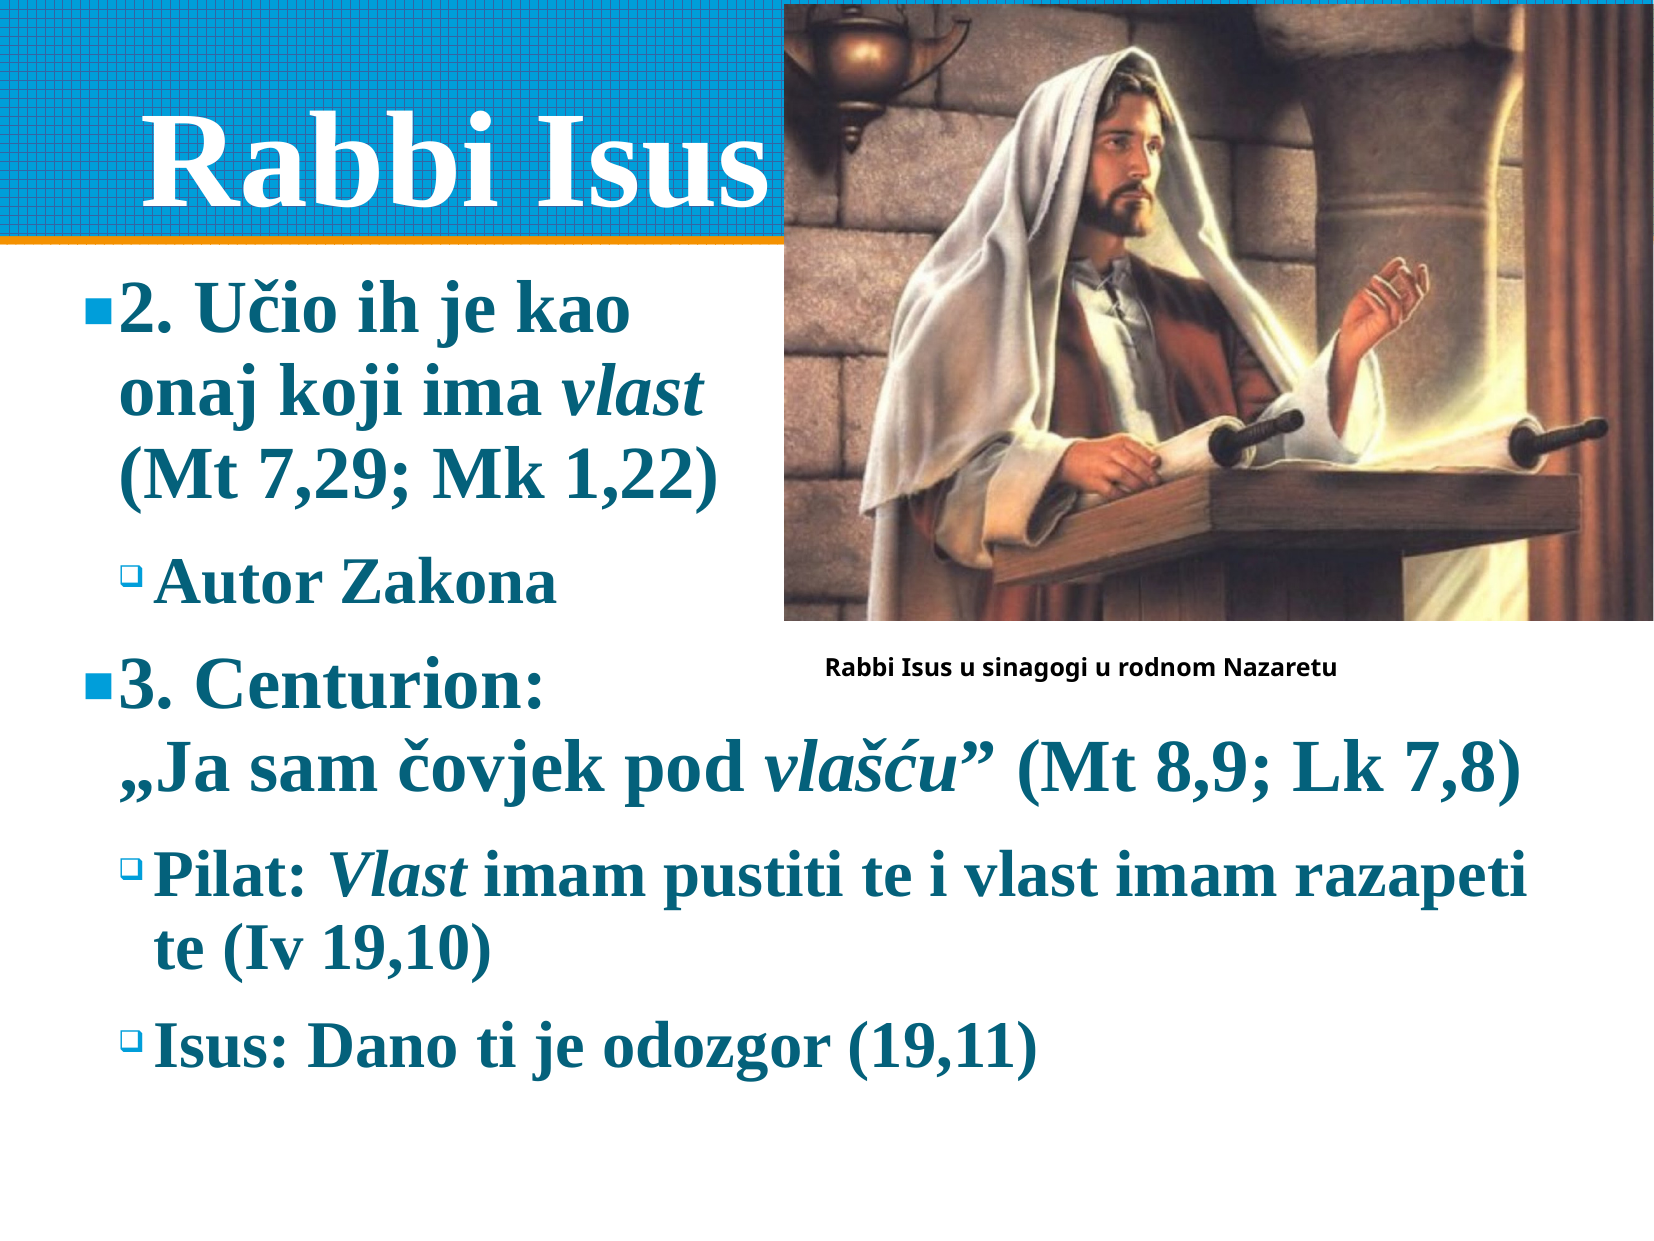

# Rabbi Isus
2. Učio ih je kao
onaj koji ima vlast
(Mt 7,29; Mk 1,22)
Autor Zakona
3. Centurion:
„Ja sam čovjek pod vlašću” (Mt 8,9; Lk 7,8)
Pilat: Vlast imam pustiti te i vlast imam razapeti te (Iv 19,10)
Isus: Dano ti je odozgor (19,11)
Rabbi Isus u sinagogi u rodnom Nazaretu